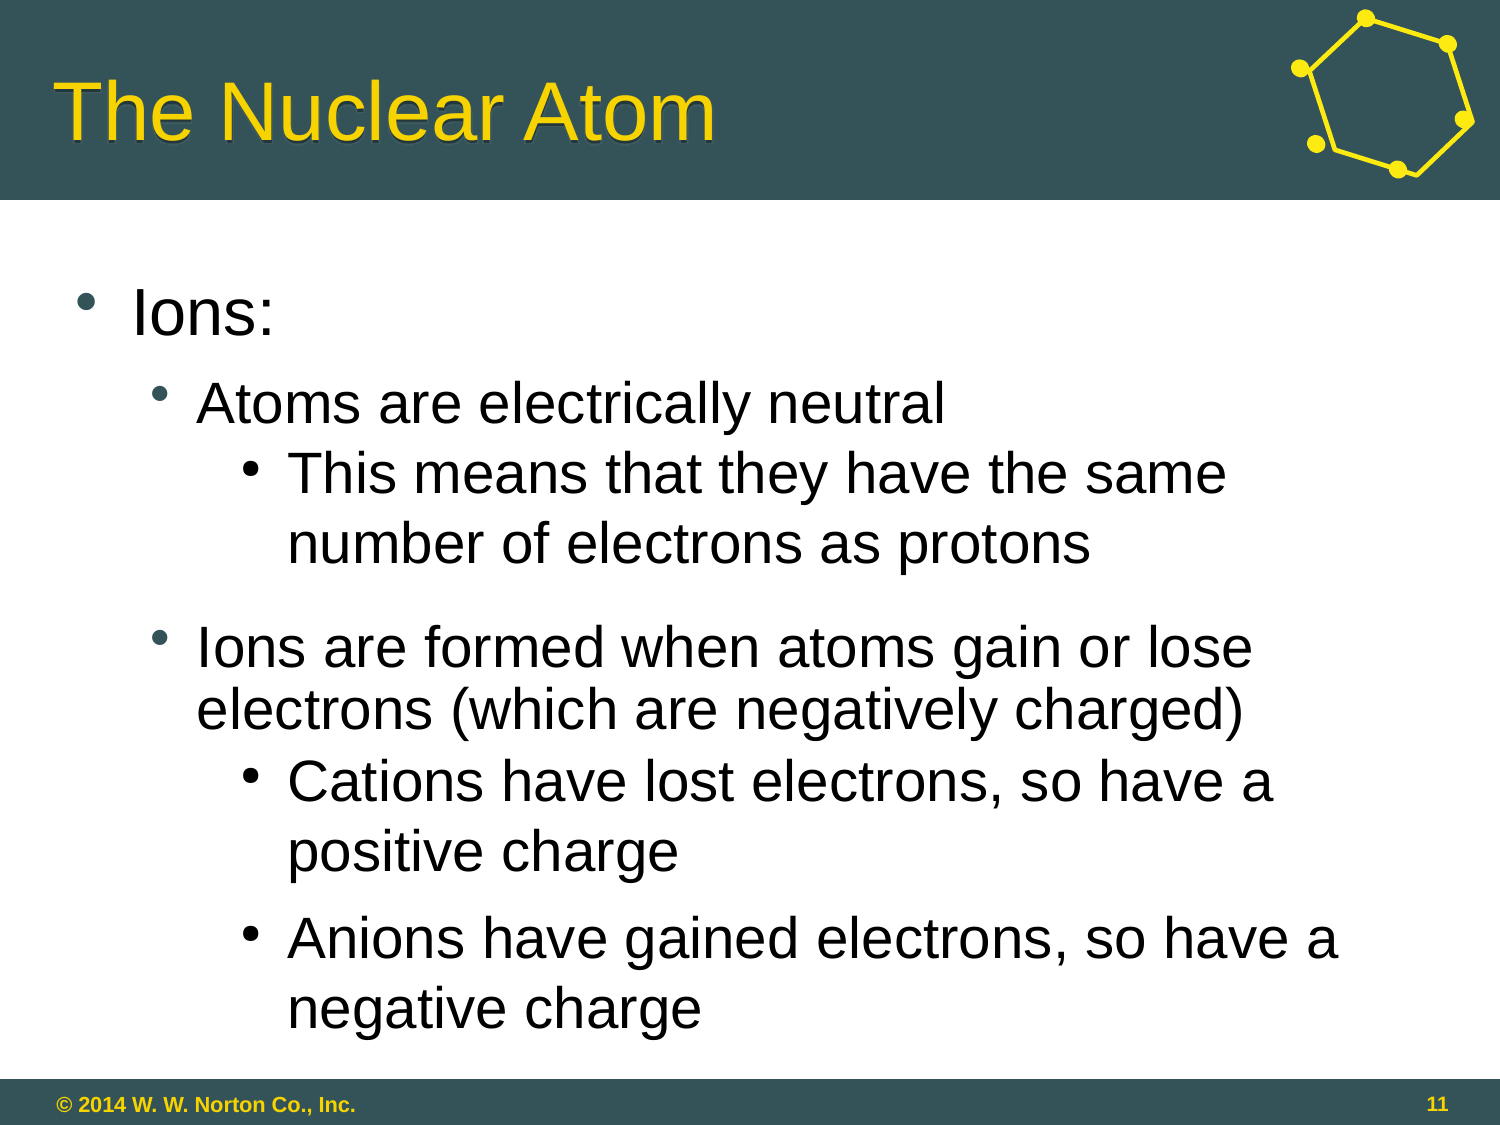

The Nuclear Atom
# Ions:
Atoms are electrically neutral
This means that they have the same number of electrons as protons
Ions are formed when atoms gain or lose electrons (which are negatively charged)
Cations have lost electrons, so have a positive charge
Anions have gained electrons, so have a negative charge